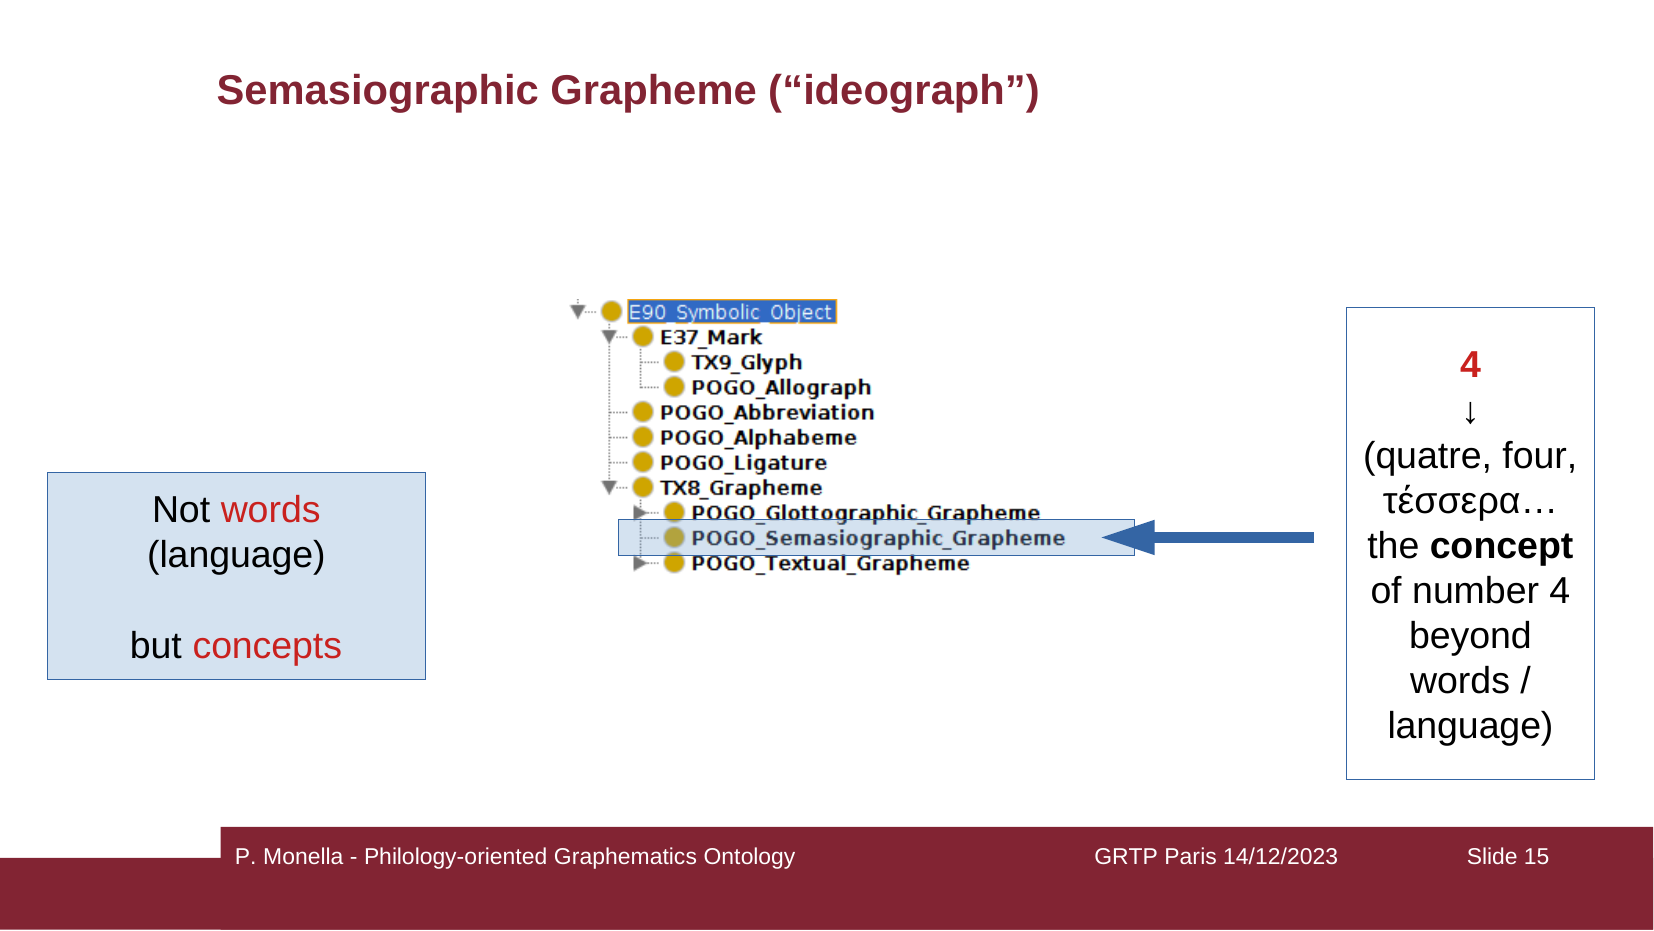

# Semasiographic Grapheme (“ideograph”)
4
↓
(quatre, four, τέσσερα… the concept of number 4 beyond words / language)
Not words (language)
but concepts
P. Monella - Philology-oriented Graphematics Ontology
15